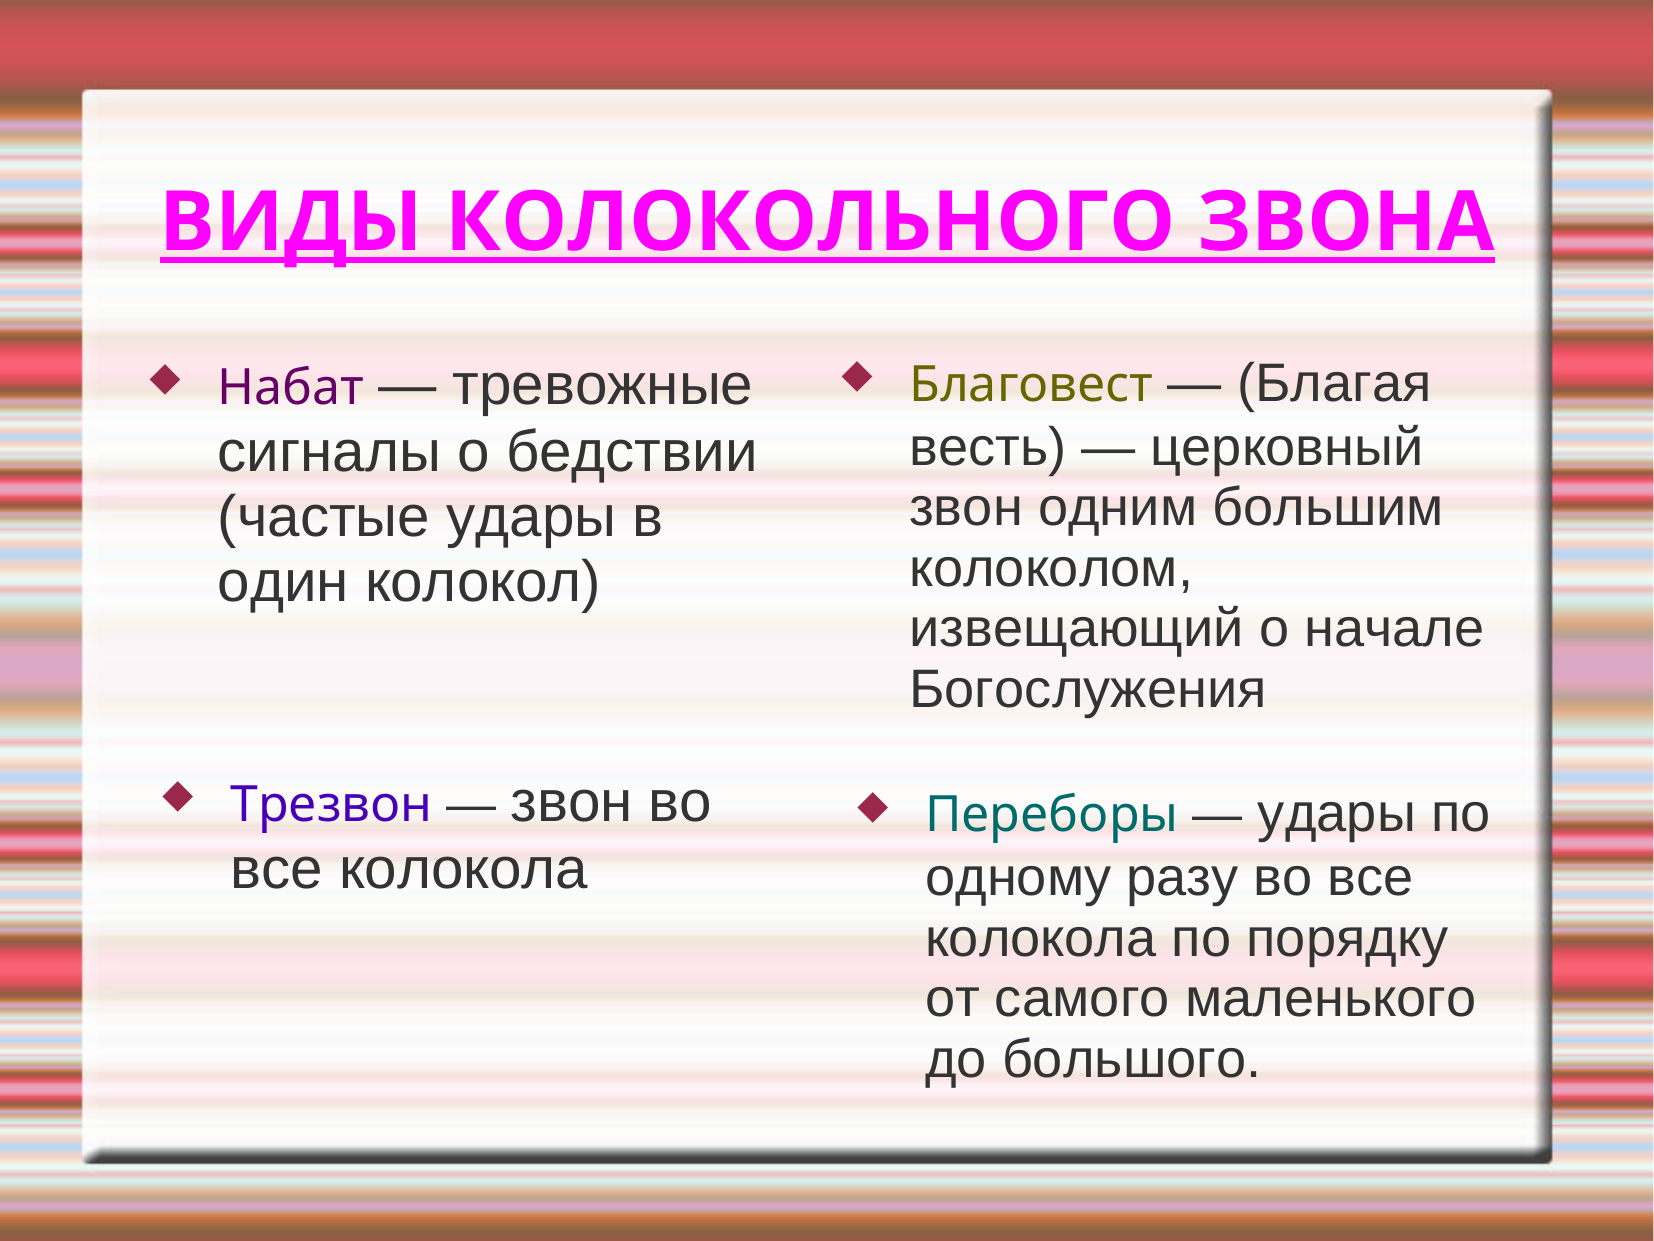

# ВИДЫ КОЛОКОЛЬНОГО ЗВОНА
Благовест — (Благая весть) — церковный звон одним большим колоколом, извещающий о начале Богослужения
Набат — тревожные сигналы о бедствии (частые удары в один колокол)
Трезвон — звон во все колокола
Переборы — удары по одному разу во все колокола по порядку от самого маленького до большого.